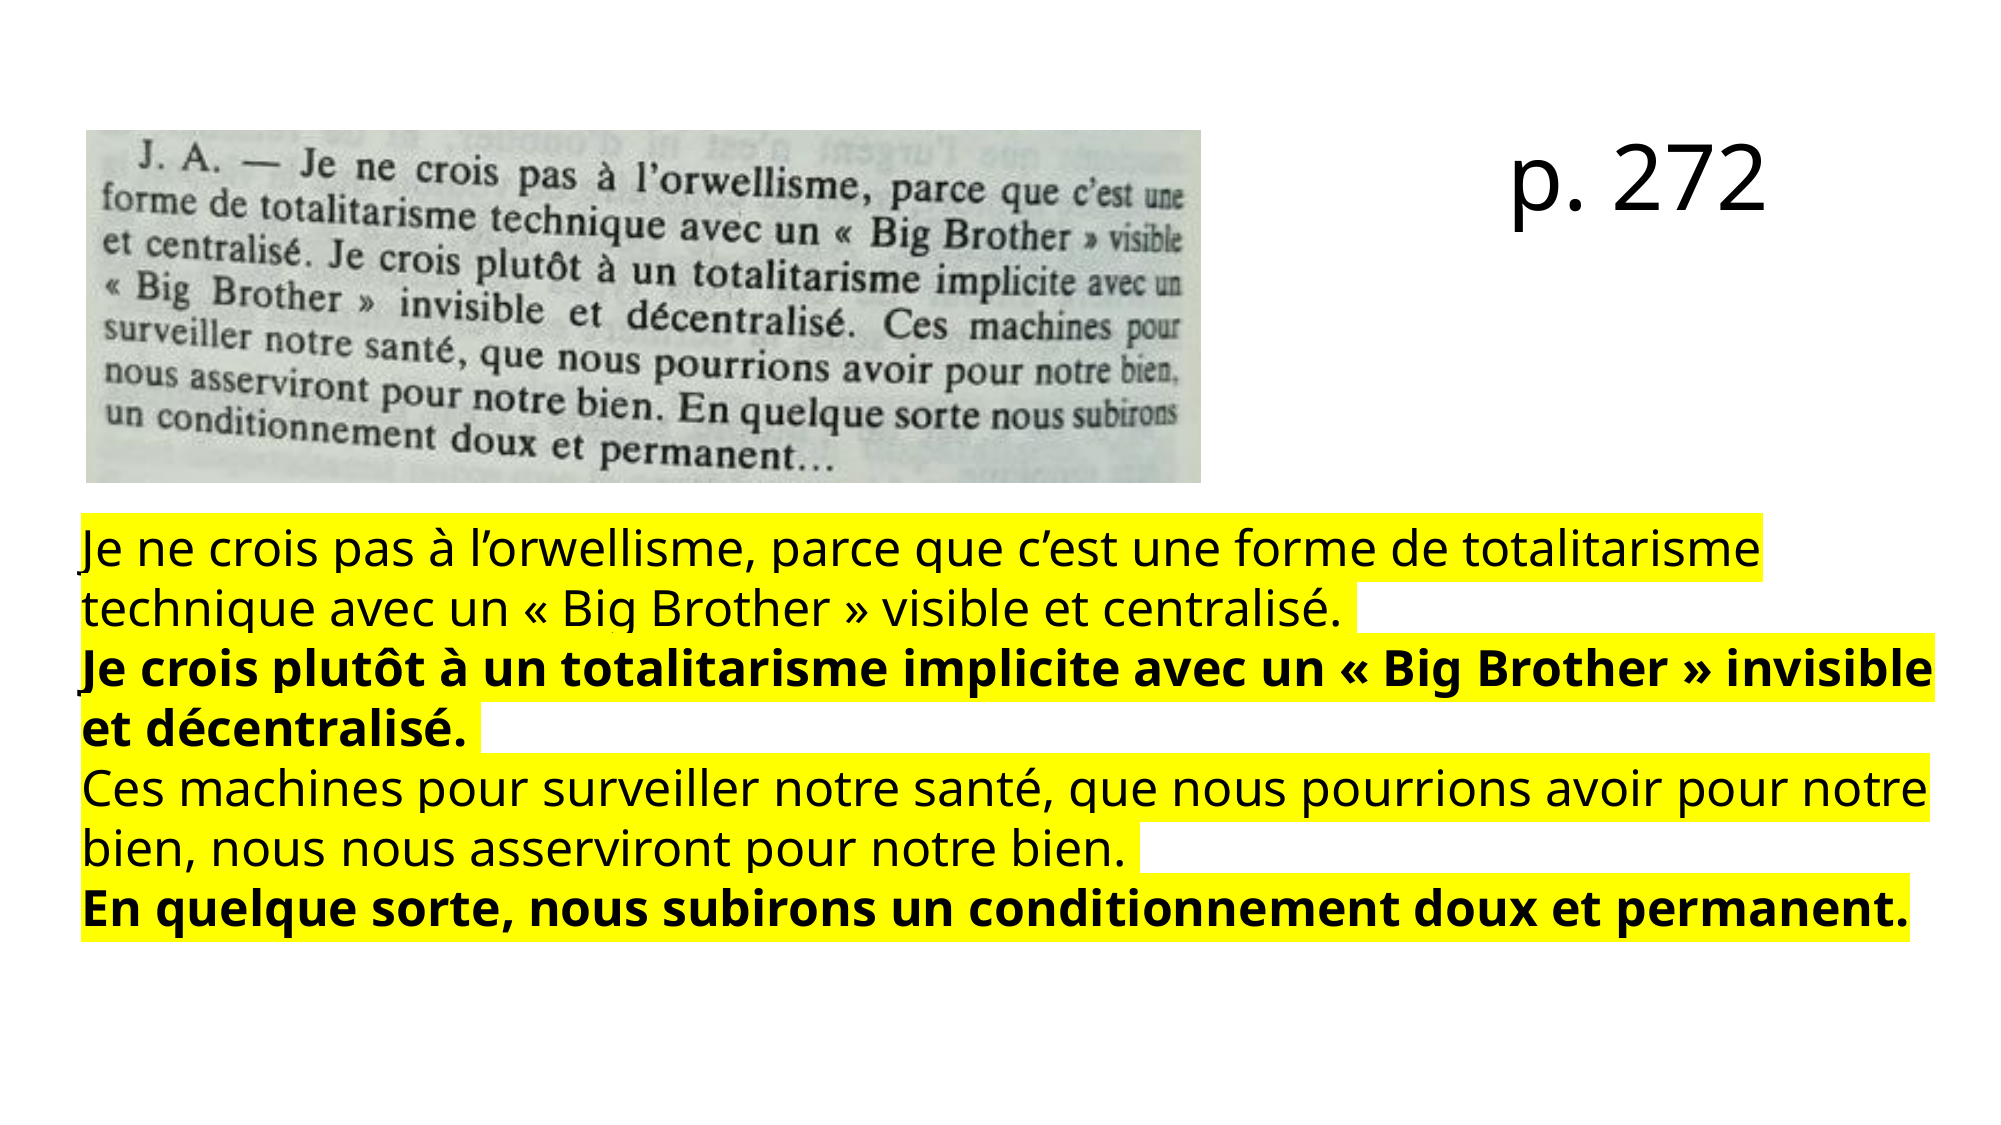

# p. 272
Je ne crois pas à l’orwellisme, parce que c’est une forme de totalitarisme technique avec un « Big Brother » visible et centralisé.
Je crois plutôt à un totalitarisme implicite avec un « Big Brother » invisible et décentralisé.
Ces machines pour surveiller notre santé, que nous pourrions avoir pour notre bien, nous nous asserviront pour notre bien.
En quelque sorte, nous subirons un conditionnement doux et permanent.